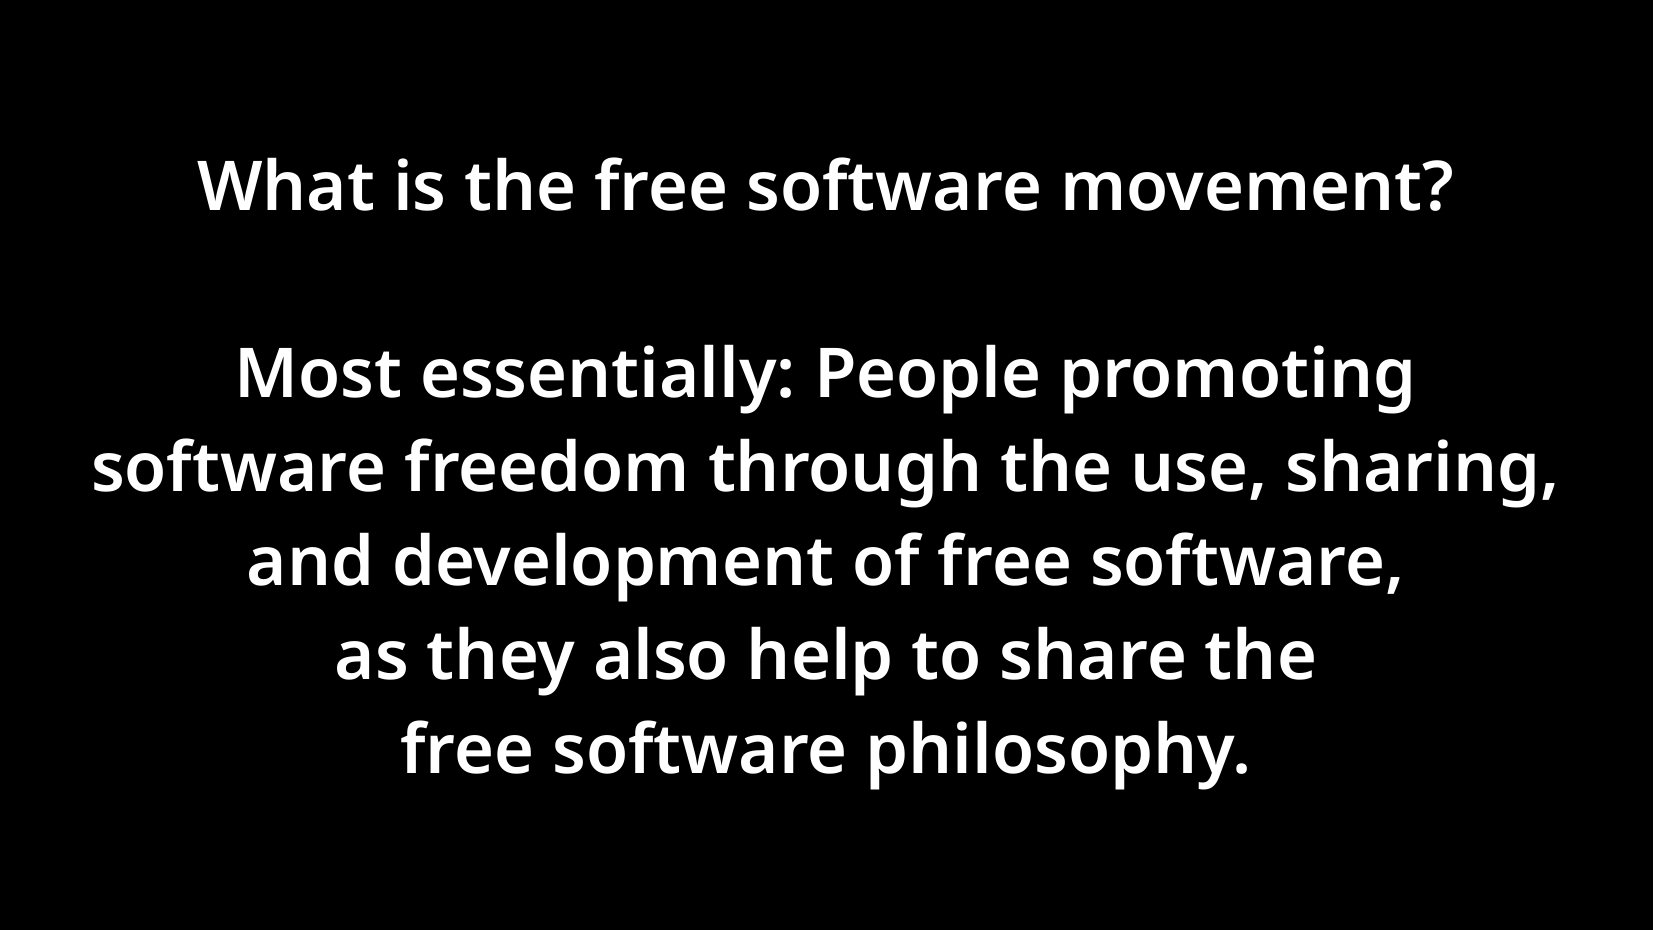

# What is the free software movement? Most essentially: People promoting software freedom through the use, sharing, and development of free software, as they also help to share the free software philosophy.